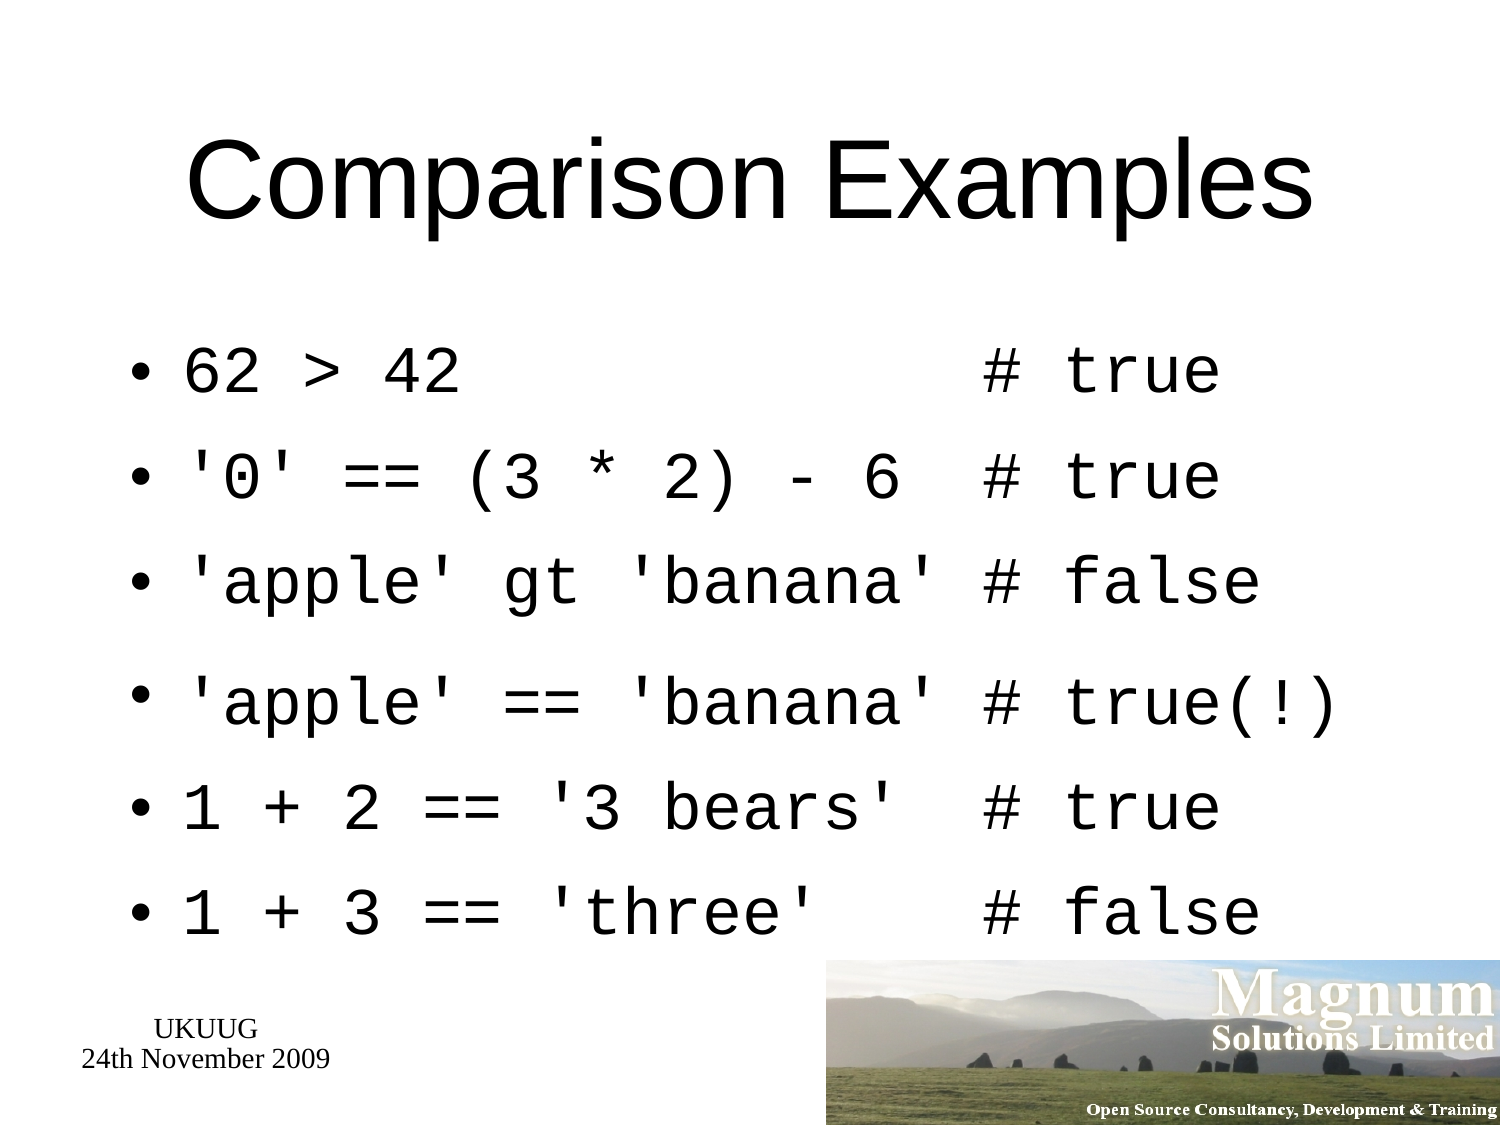

# Comparison Examples
62 > 42 # true
'0' == (3 * 2) - 6 # true
'apple' gt 'banana' # false
'apple' == 'banana' # true(!)‏
1 + 2 == '3 bears' # true
1 + 3 == 'three' # false
85